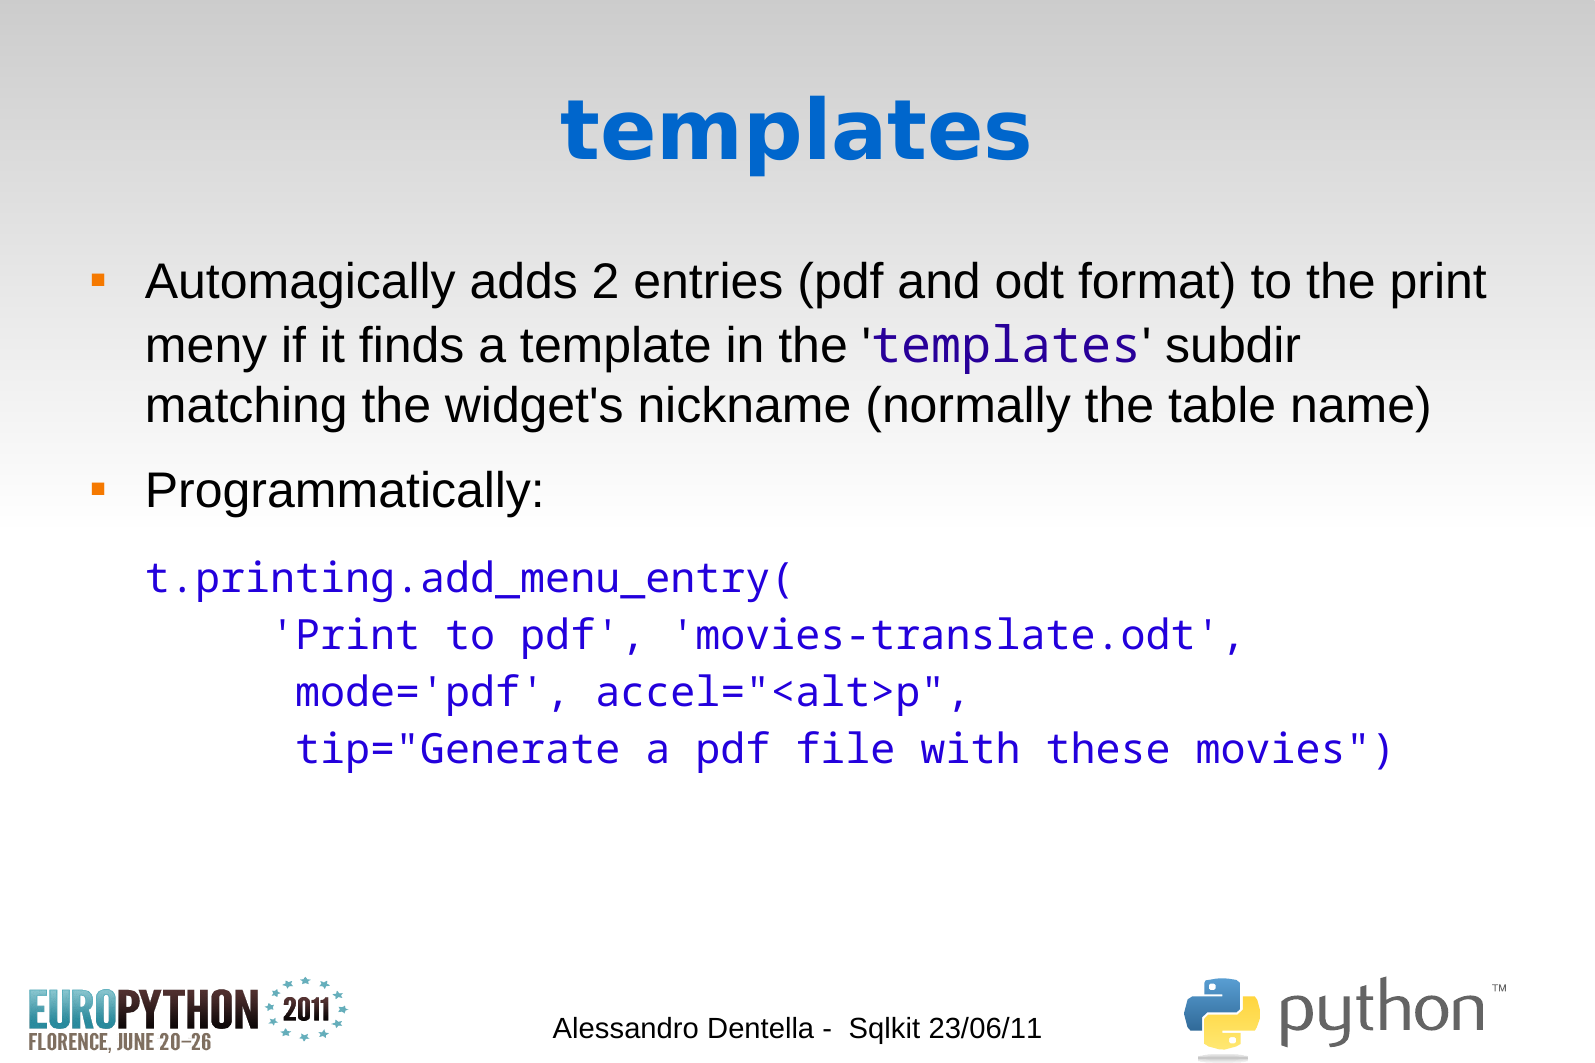

# templates
Automagically adds 2 entries (pdf and odt format) to the print meny if it finds a template in the 'templates' subdir matching the widget's nickname (normally the table name)
Programmatically:
t.printing.add_menu_entry(
 'Print to pdf', 'movies-translate.odt',
 mode='pdf', accel="<alt>p",
 tip="Generate a pdf file with these movies")